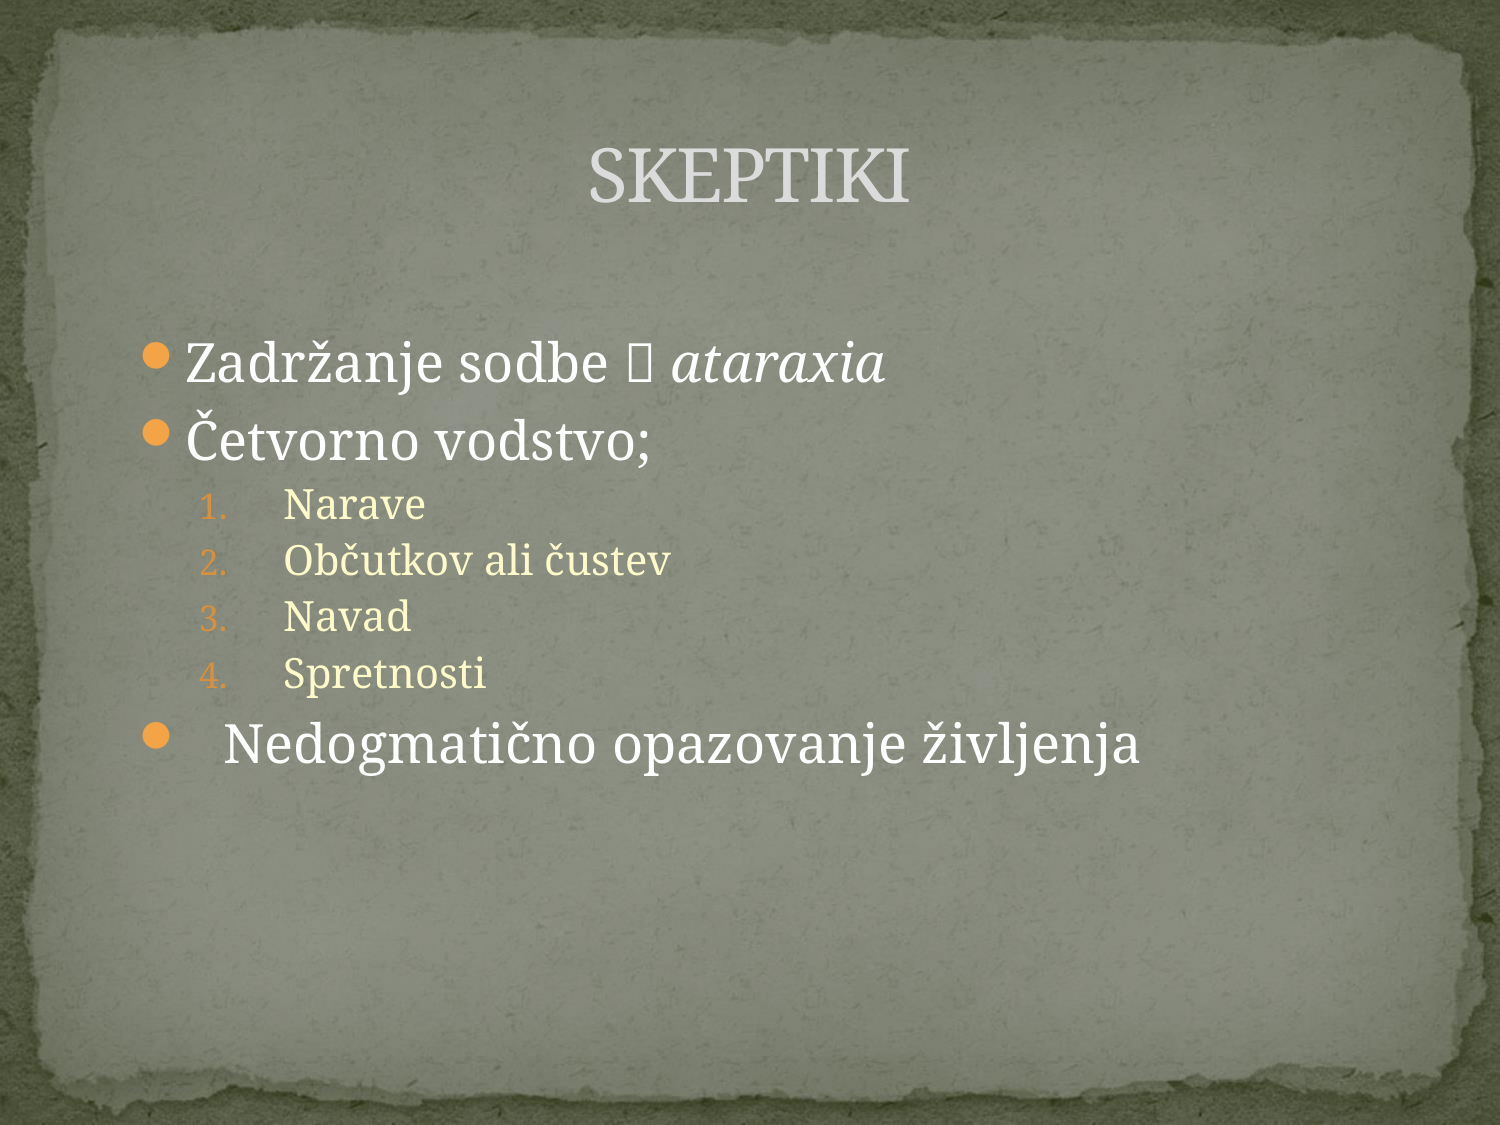

# SKEPTIKI
Zadržanje sodbe  ataraxia
Četvorno vodstvo;
Narave
Občutkov ali čustev
Navad
Spretnosti
Nedogmatično opazovanje življenja